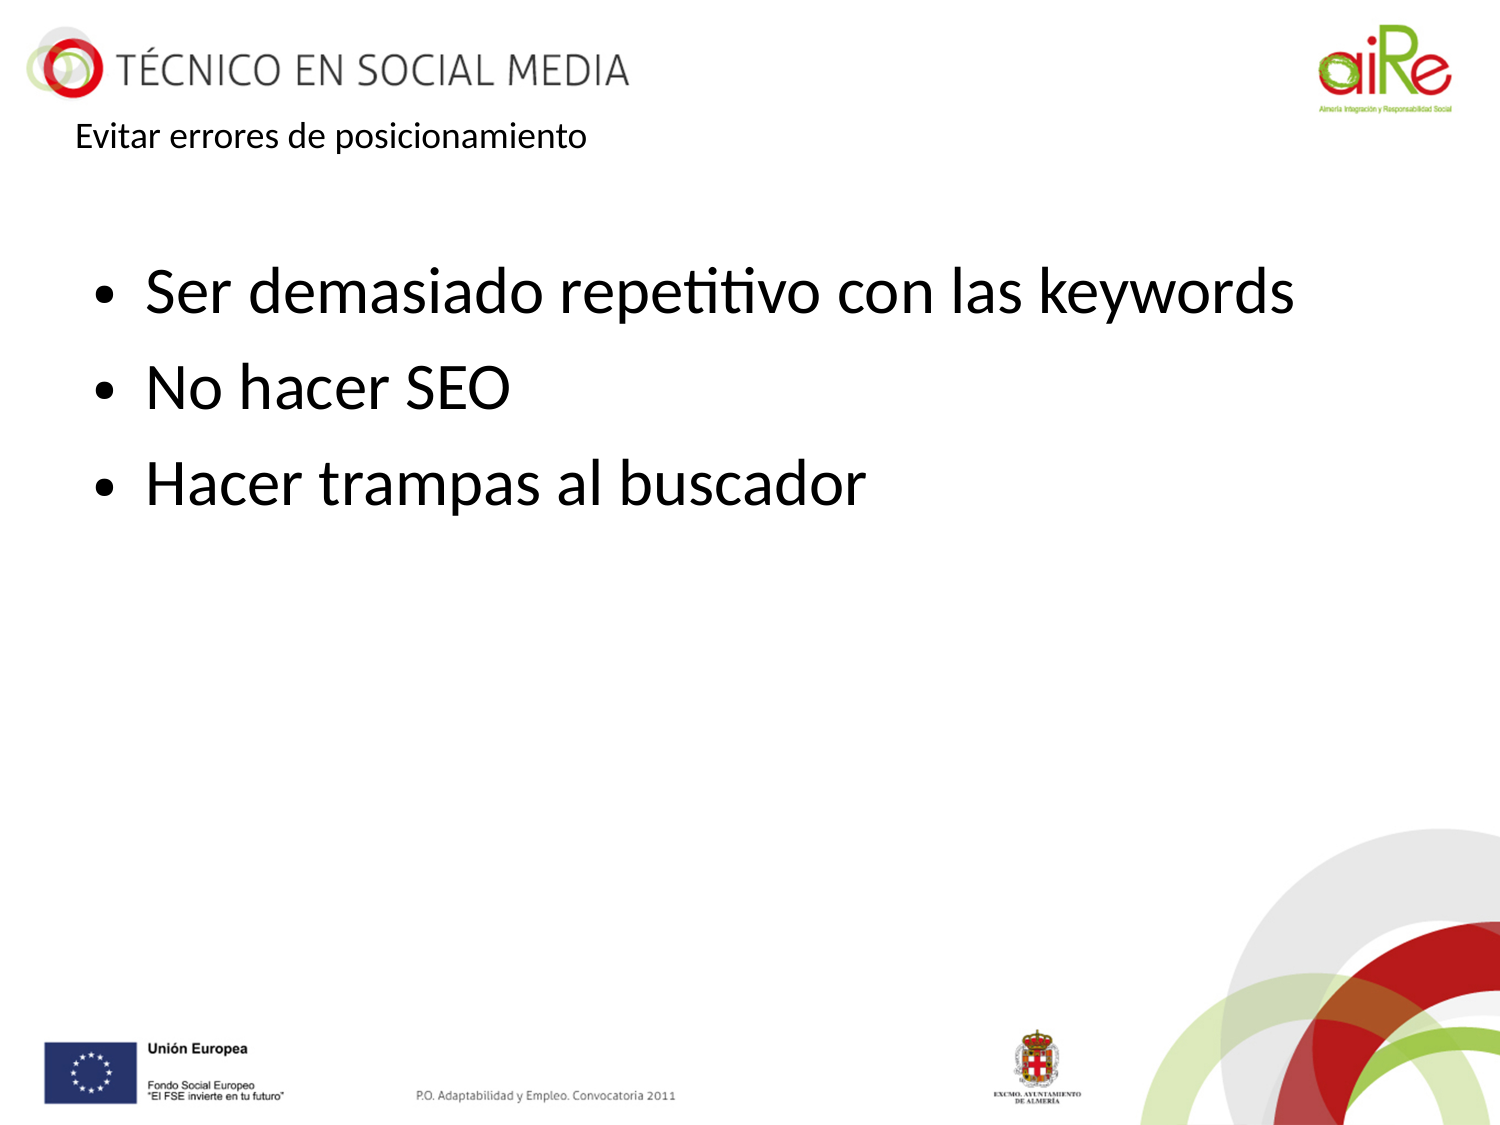

# Evitar errores de posicionamiento
Ser demasiado repetitivo con las keywords
No hacer SEO
Hacer trampas al buscador